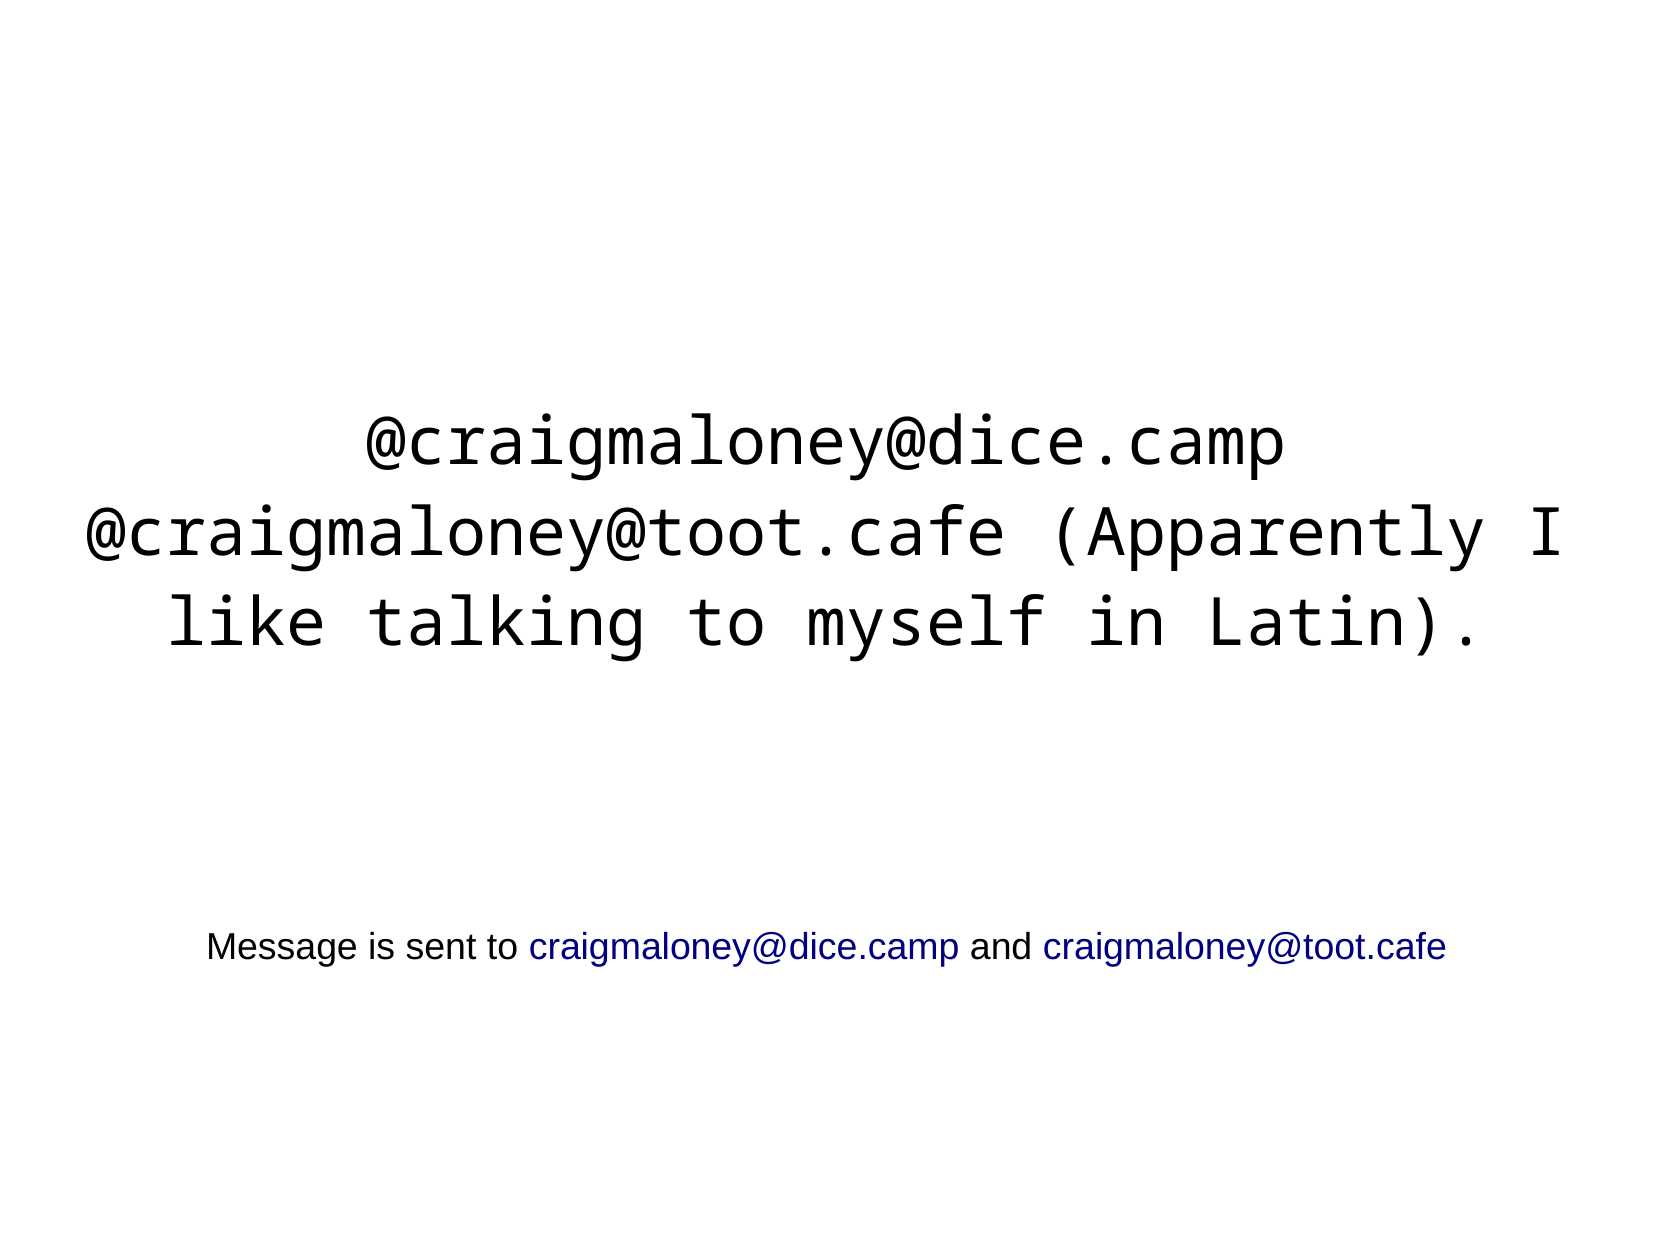

# @craigmaloney@dice.camp @craigmaloney@toot.cafe (Apparently I like talking to myself in Latin).
Message is sent to craigmaloney@dice.camp and craigmaloney@toot.cafe